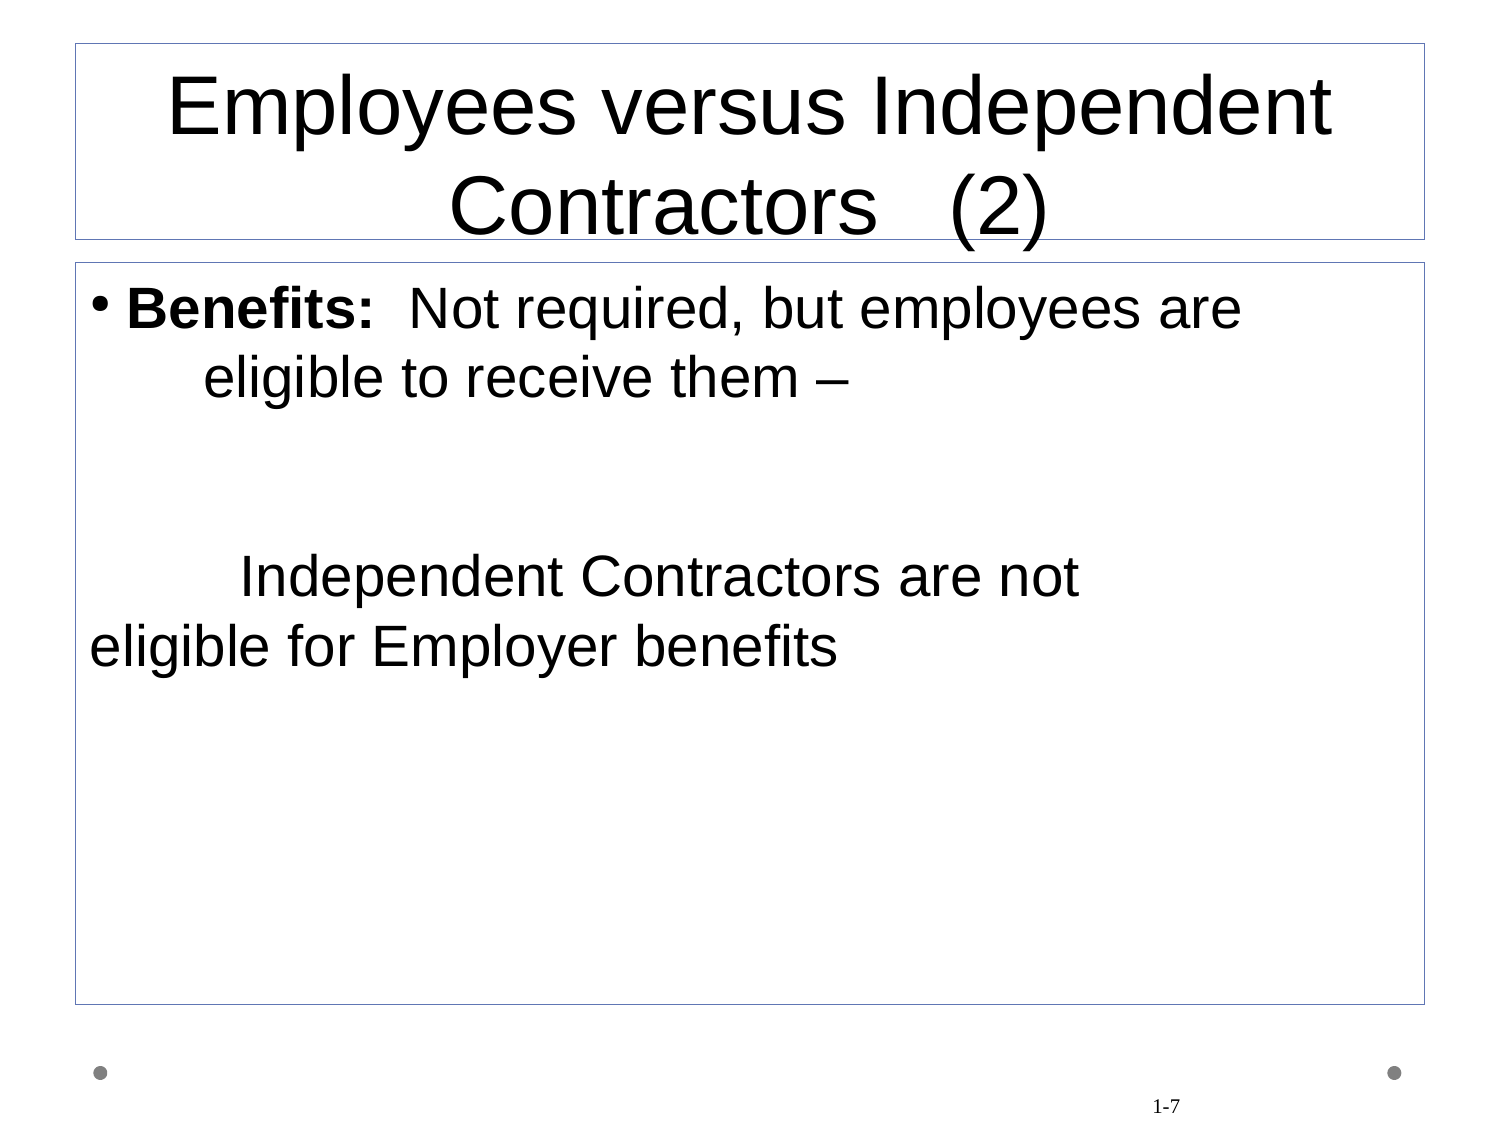

# Employees versus Independent Contractors (2)
 Benefits: Not required, but employees are 		 eligible to receive them –
		Independent Contractors are not 			eligible for Employer benefits